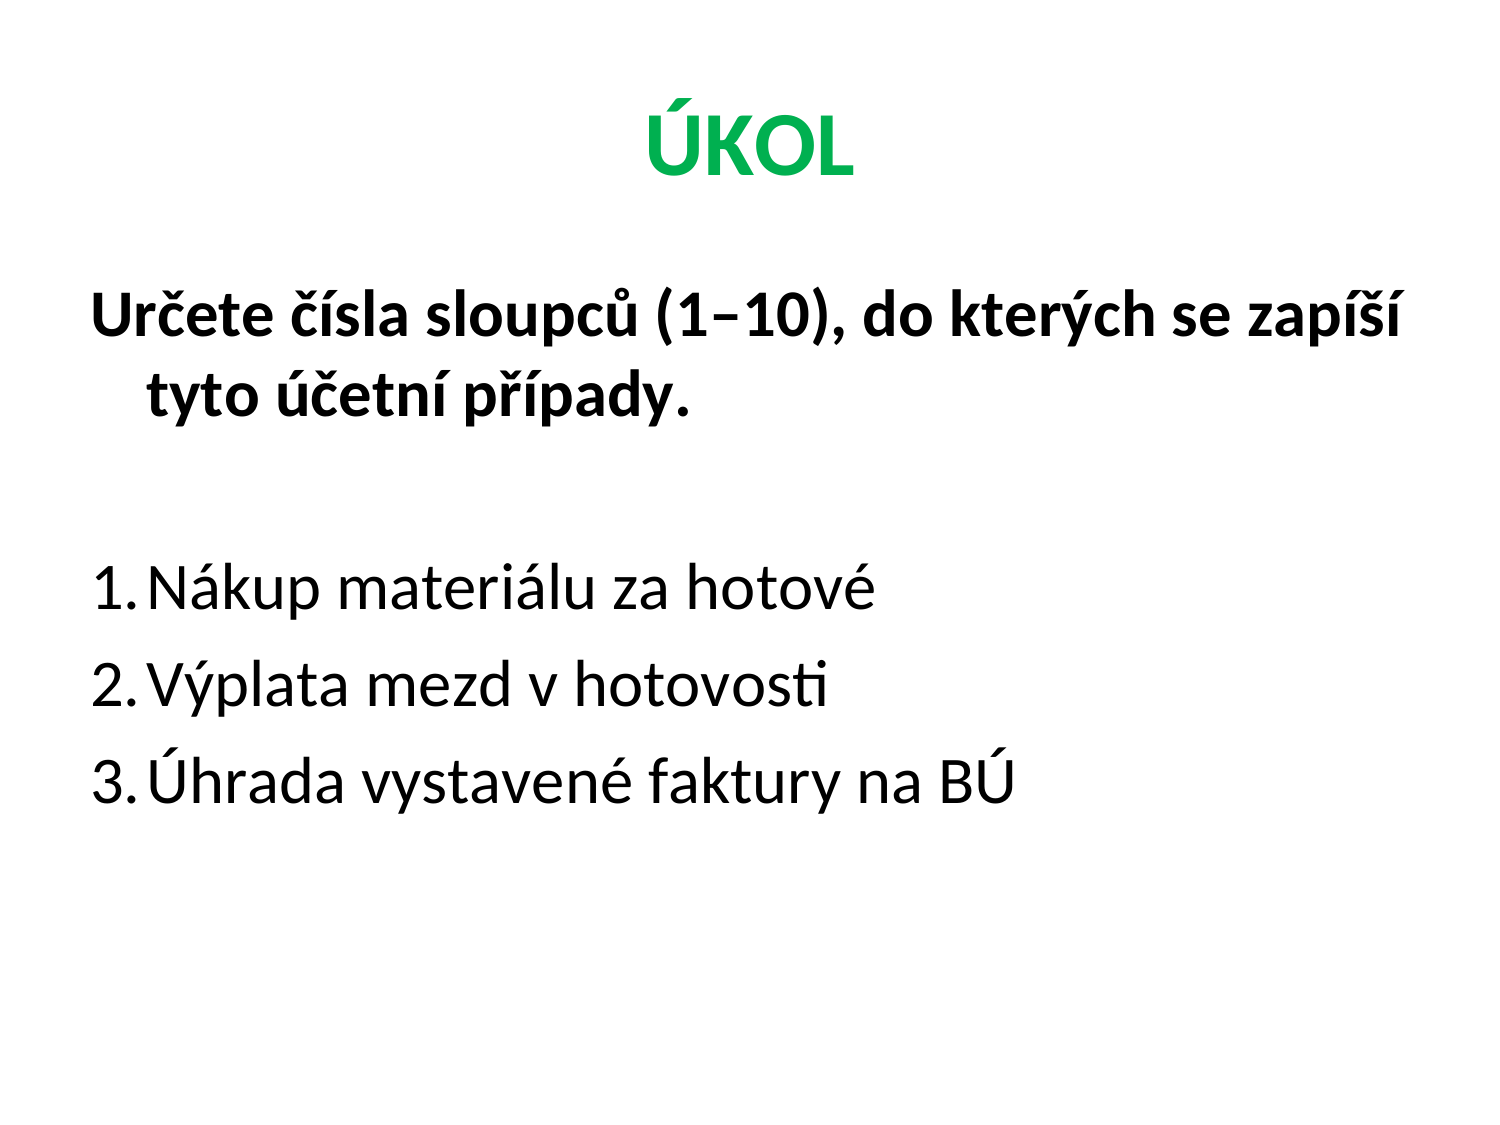

# ÚKOL
Určete čísla sloupců (1–10), do kterých se zapíší tyto účetní případy.
Nákup materiálu za hotové
Výplata mezd v hotovosti
Úhrada vystavené faktury na BÚ